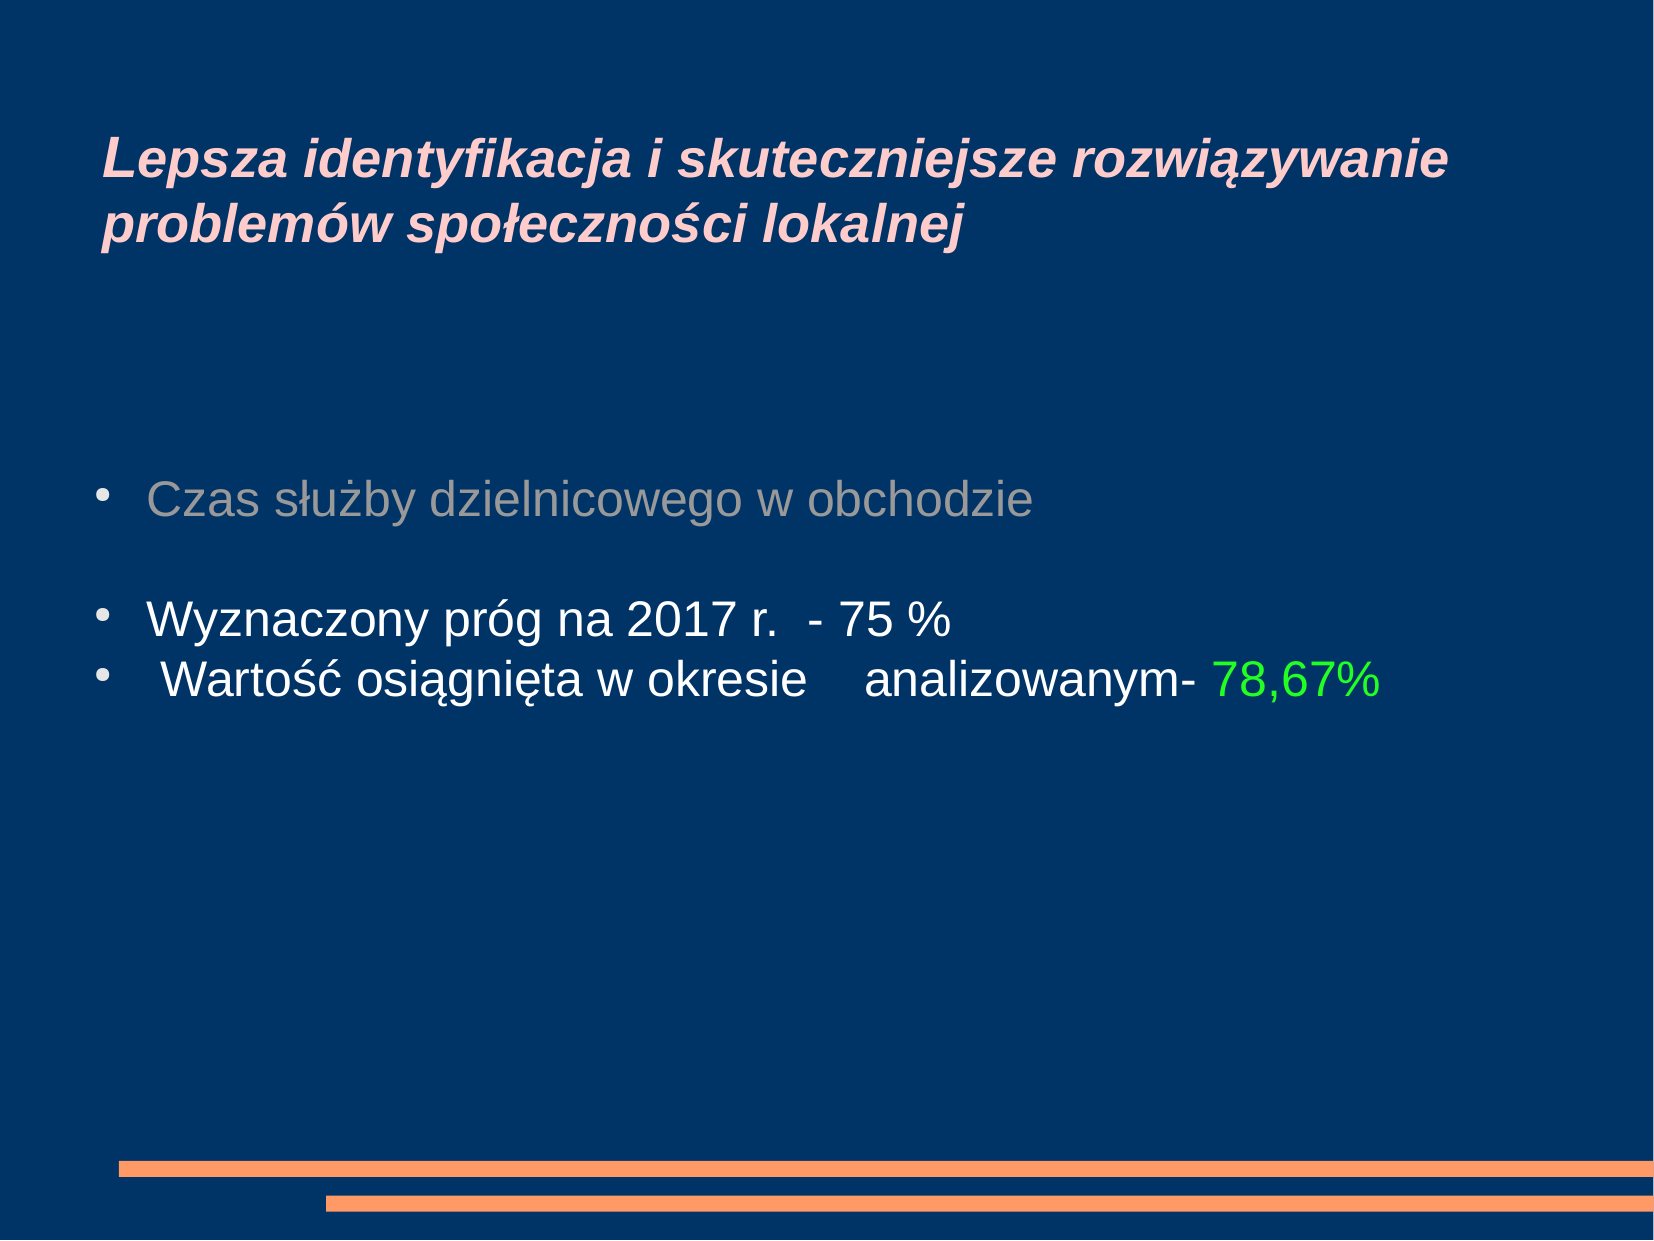

# Lepsza identyfikacja i skuteczniejsze rozwiązywanie problemów społeczności lokalnej
Czas służby dzielnicowego w obchodzie
Wyznaczony próg na 2017 r. - 75 %
 Wartość osiągnięta w okresie analizowanym- 78,67%